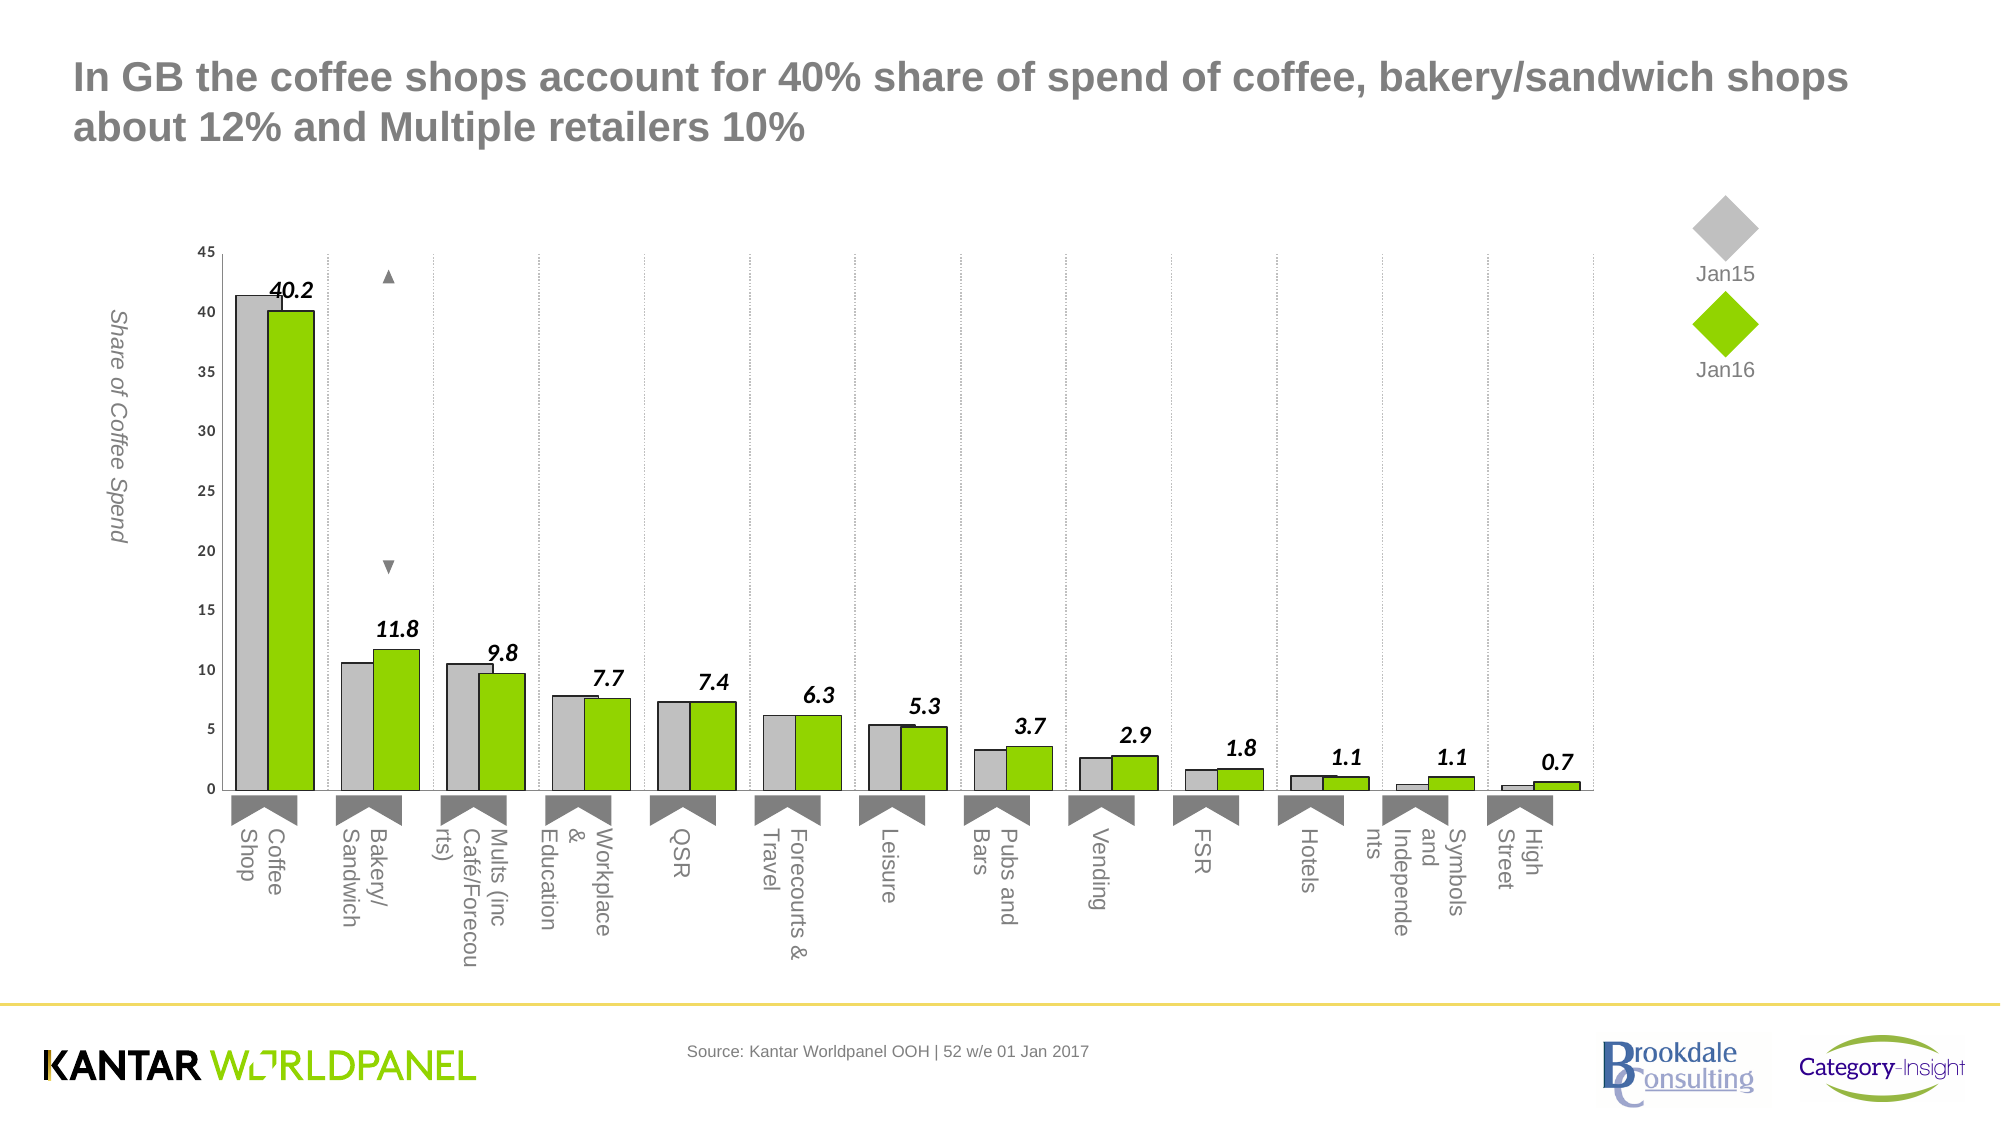

# In GB the coffee shops account for 40% share of spend of coffee, bakery/sandwich shops about 12% and Multiple retailers 10%
### Chart
| Category | Jan 16 | Jan 17 |
|---|---|---|
| Coffee Shop | 41.5 | 40.2 |
| Bakery & Sandwich | 10.7 | 11.8 |
| Mults (inc cafe/forecourt) | 10.6 | 9.8 |
| Workplace & Education | 7.9 | 7.7 |
| Quick Service Restaurant | 7.4 | 7.4 |
| Forecourts (ex Mults) & Travel | 6.3 | 6.3 |
| Leisure | 5.5 | 5.3 |
| Pubs & Bars | 3.4 | 3.7 |
| Vending | 2.7 | 2.9 |
| Full Service Restaurant | 1.7 | 1.8 |
| Hotels | 1.2 | 1.1 |
| High Street | 0.5 | 1.1 |
| Other OOH | 0.4 | 0.7 |
Coffee Shop
Bakery/Sandwich
Mults (inc Café/Forecourts)
Workplace & Education
QSR
Forecourts & Travel
Leisure
Pubs and Bars
Vending
FSR
Hotels
Symbols and Independents
High Street
Jan15
Jan16
Share of Coffee Spend
Source: Kantar Worldpanel OOH | 52 w/e 01 Jan 2017